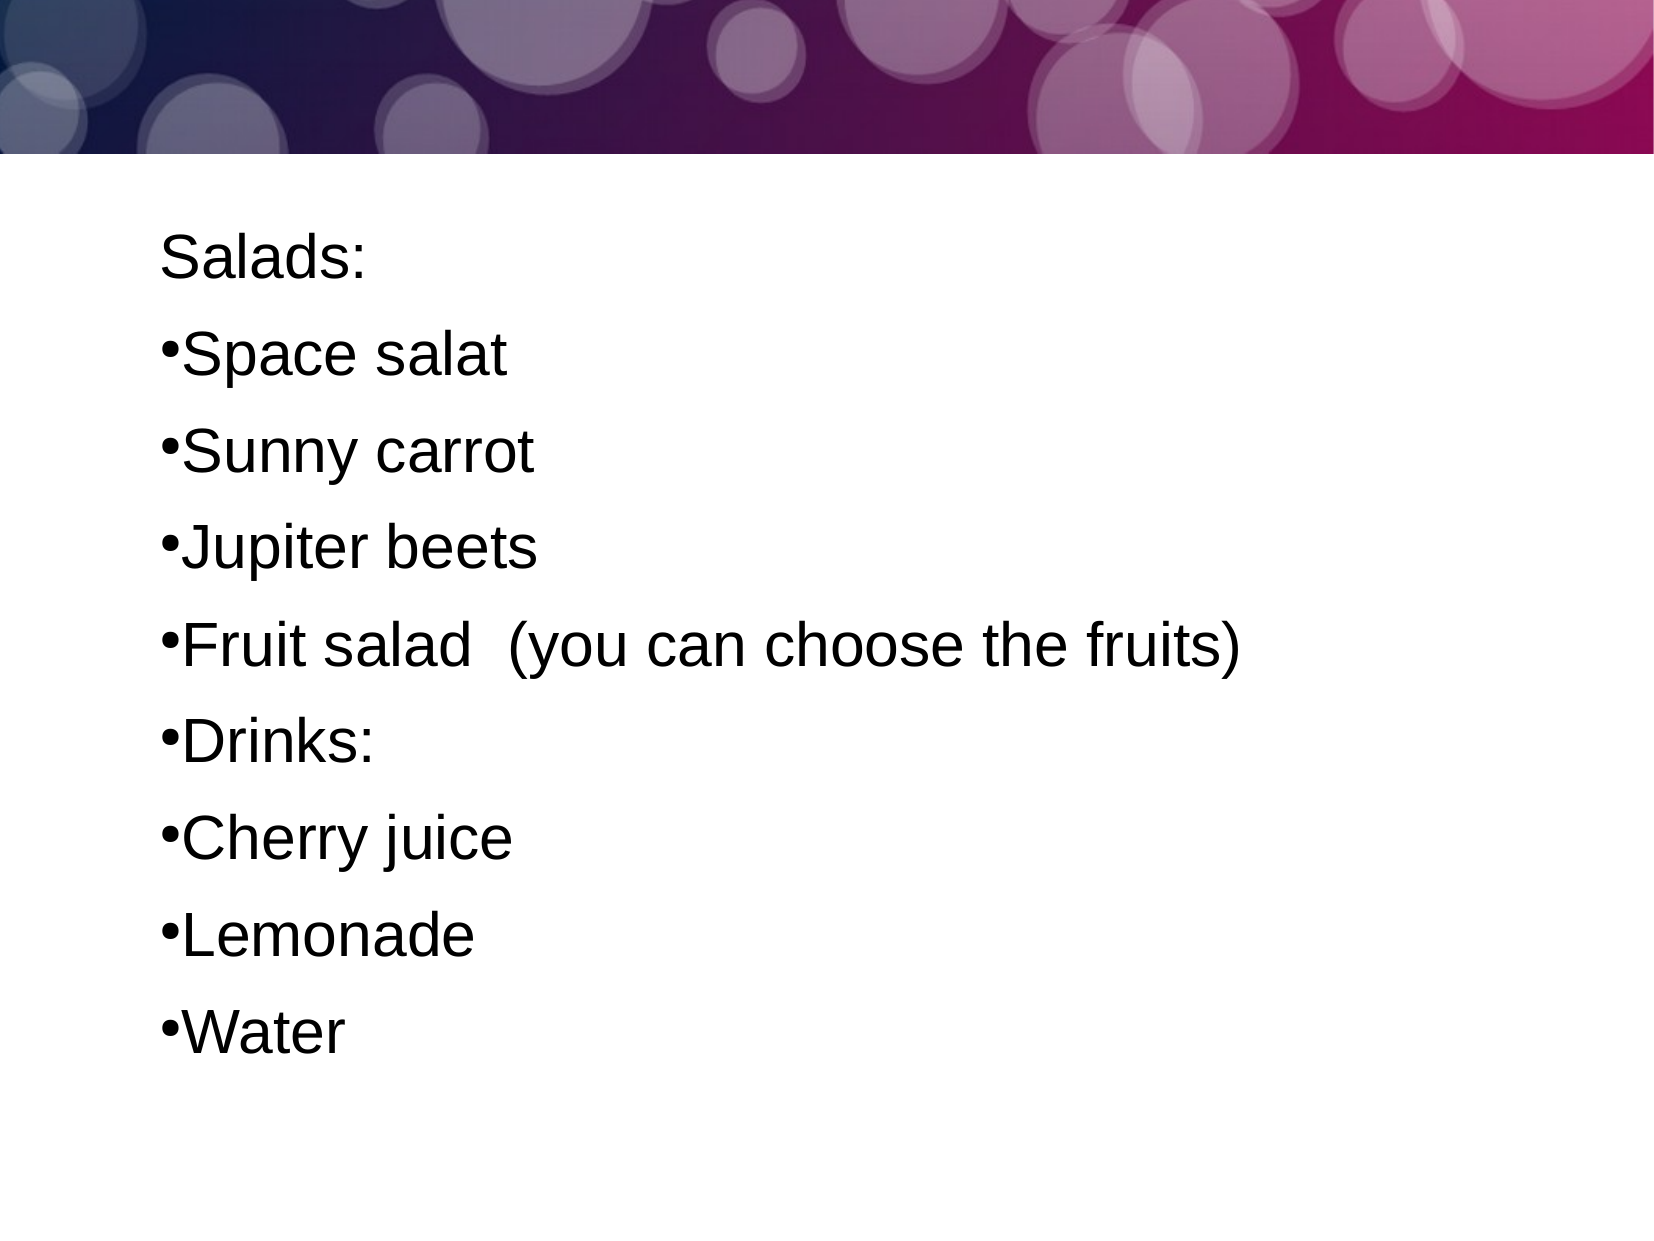

# Salads:
Space salat
Sunny carrot
Jupiter beets
Fruit salad (you can choose the fruits)
Drinks:
Cherry juice
Lemonade
Water